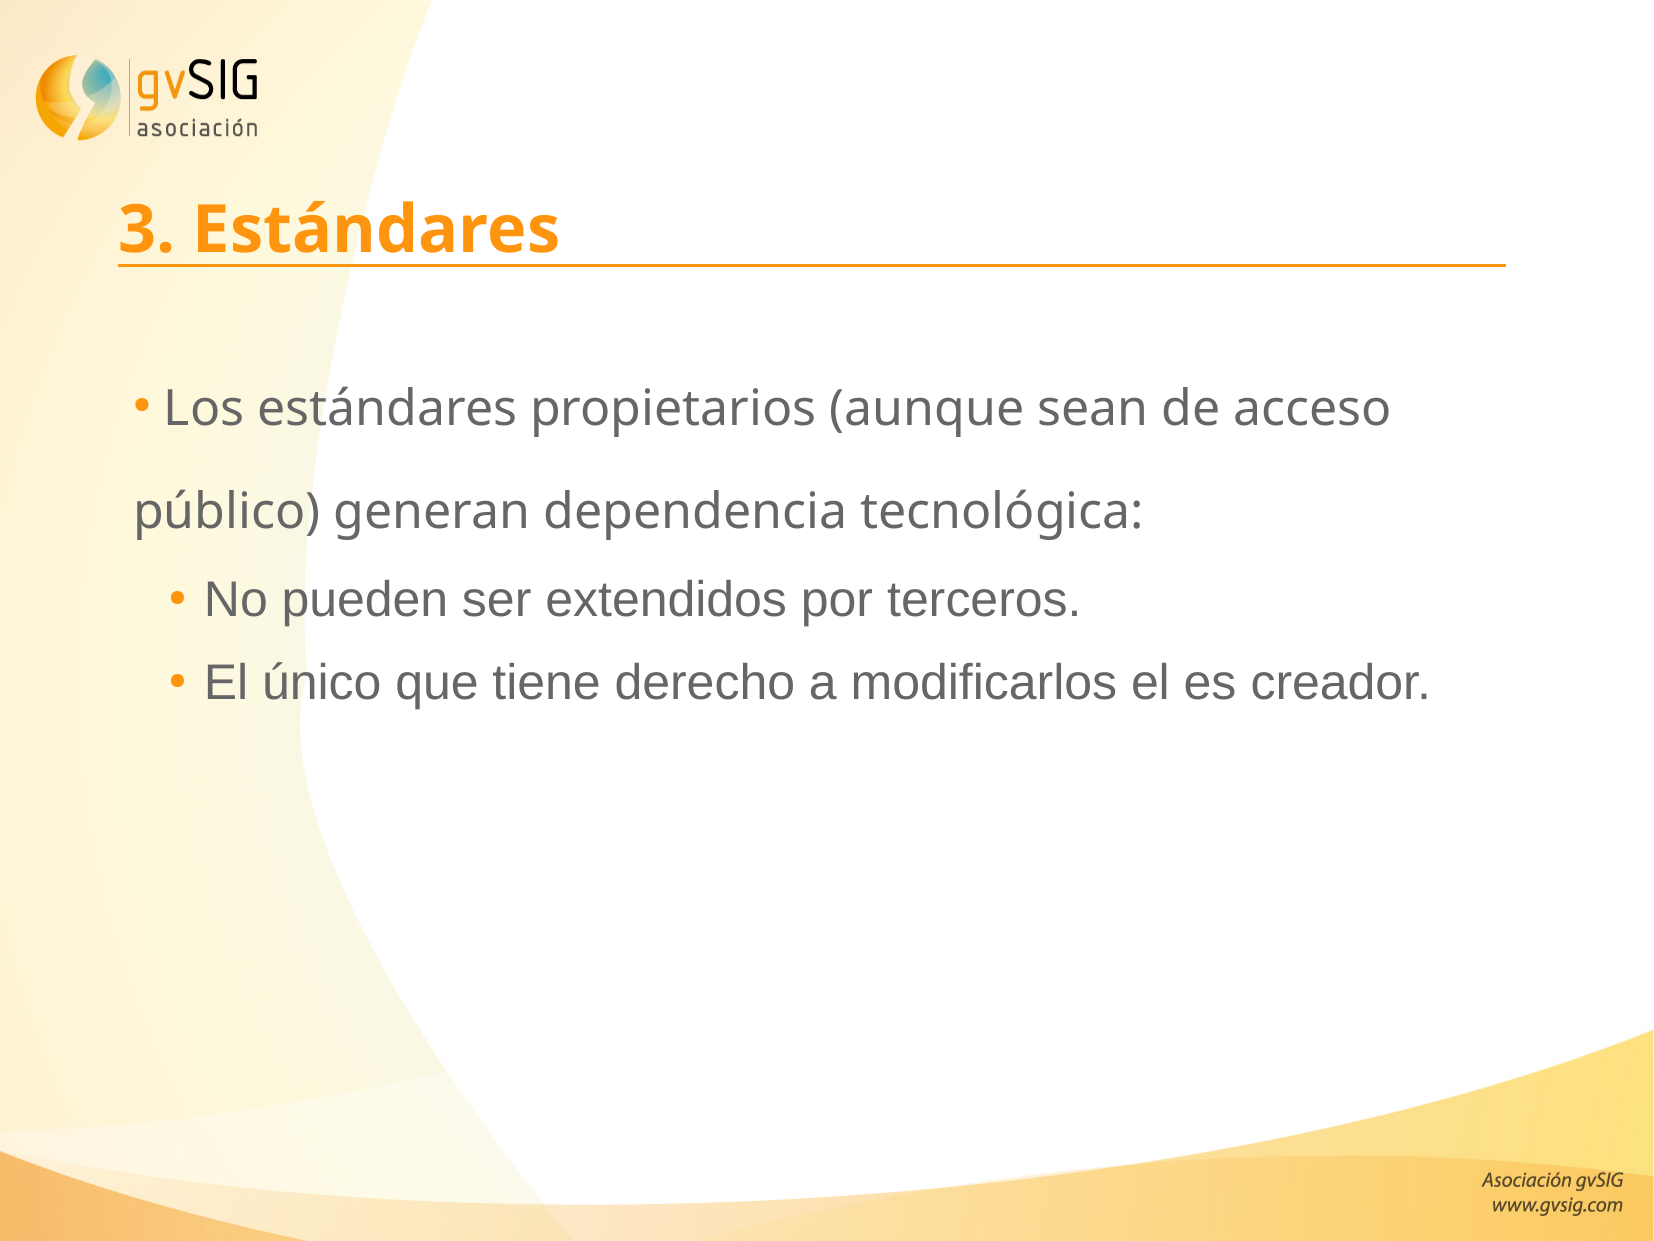

# 3. Estándares
 Los estándares propietarios (aunque sean de acceso público) generan dependencia tecnológica:
No pueden ser extendidos por terceros.
El único que tiene derecho a modificarlos el es creador.